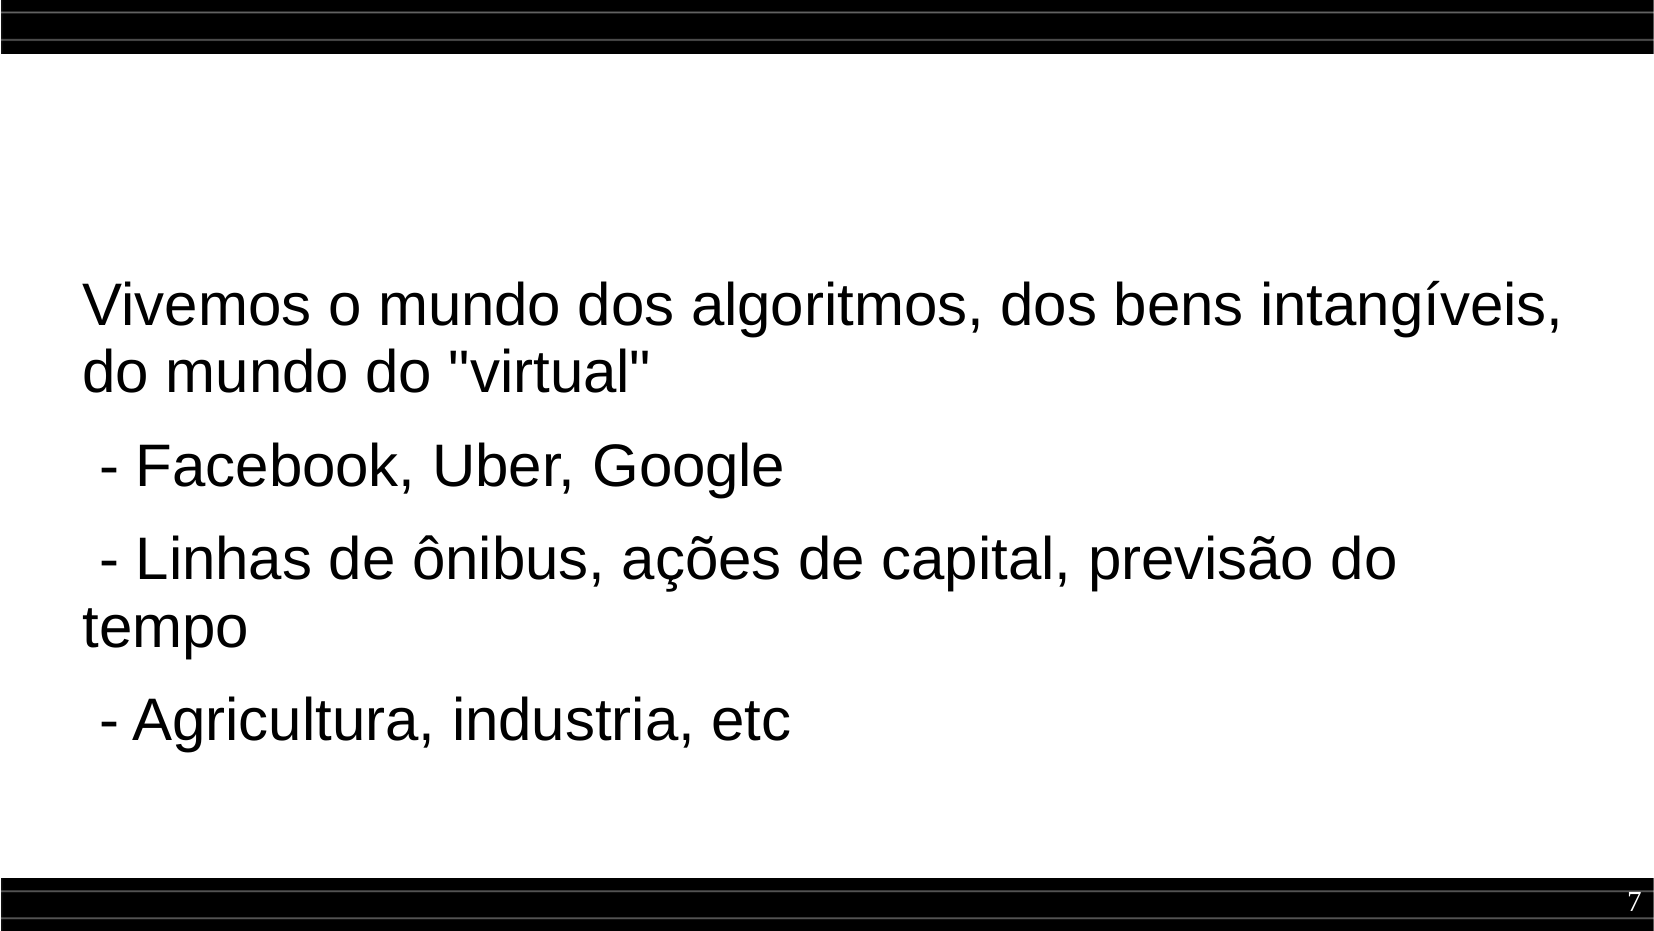

#
Vivemos o mundo dos algoritmos, dos bens intangíveis, do mundo do "virtual"
 - Facebook, Uber, Google
 - Linhas de ônibus, ações de capital, previsão do tempo
 - Agricultura, industria, etc